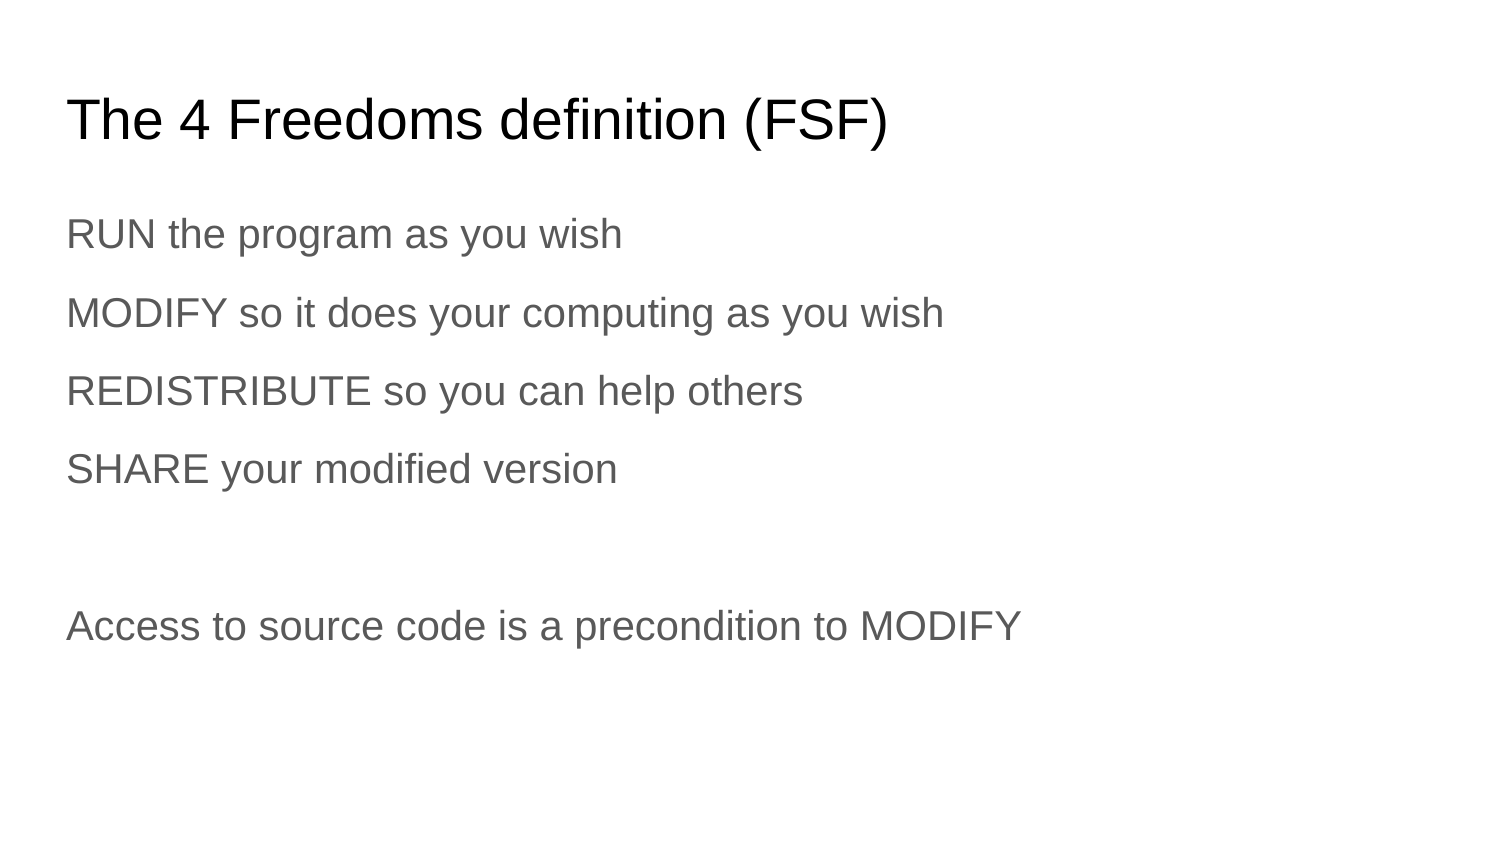

# The 4 Freedoms definition (FSF)
RUN the program as you wish
MODIFY so it does your computing as you wish
REDISTRIBUTE so you can help others
SHARE your modified version
Access to source code is a precondition to MODIFY